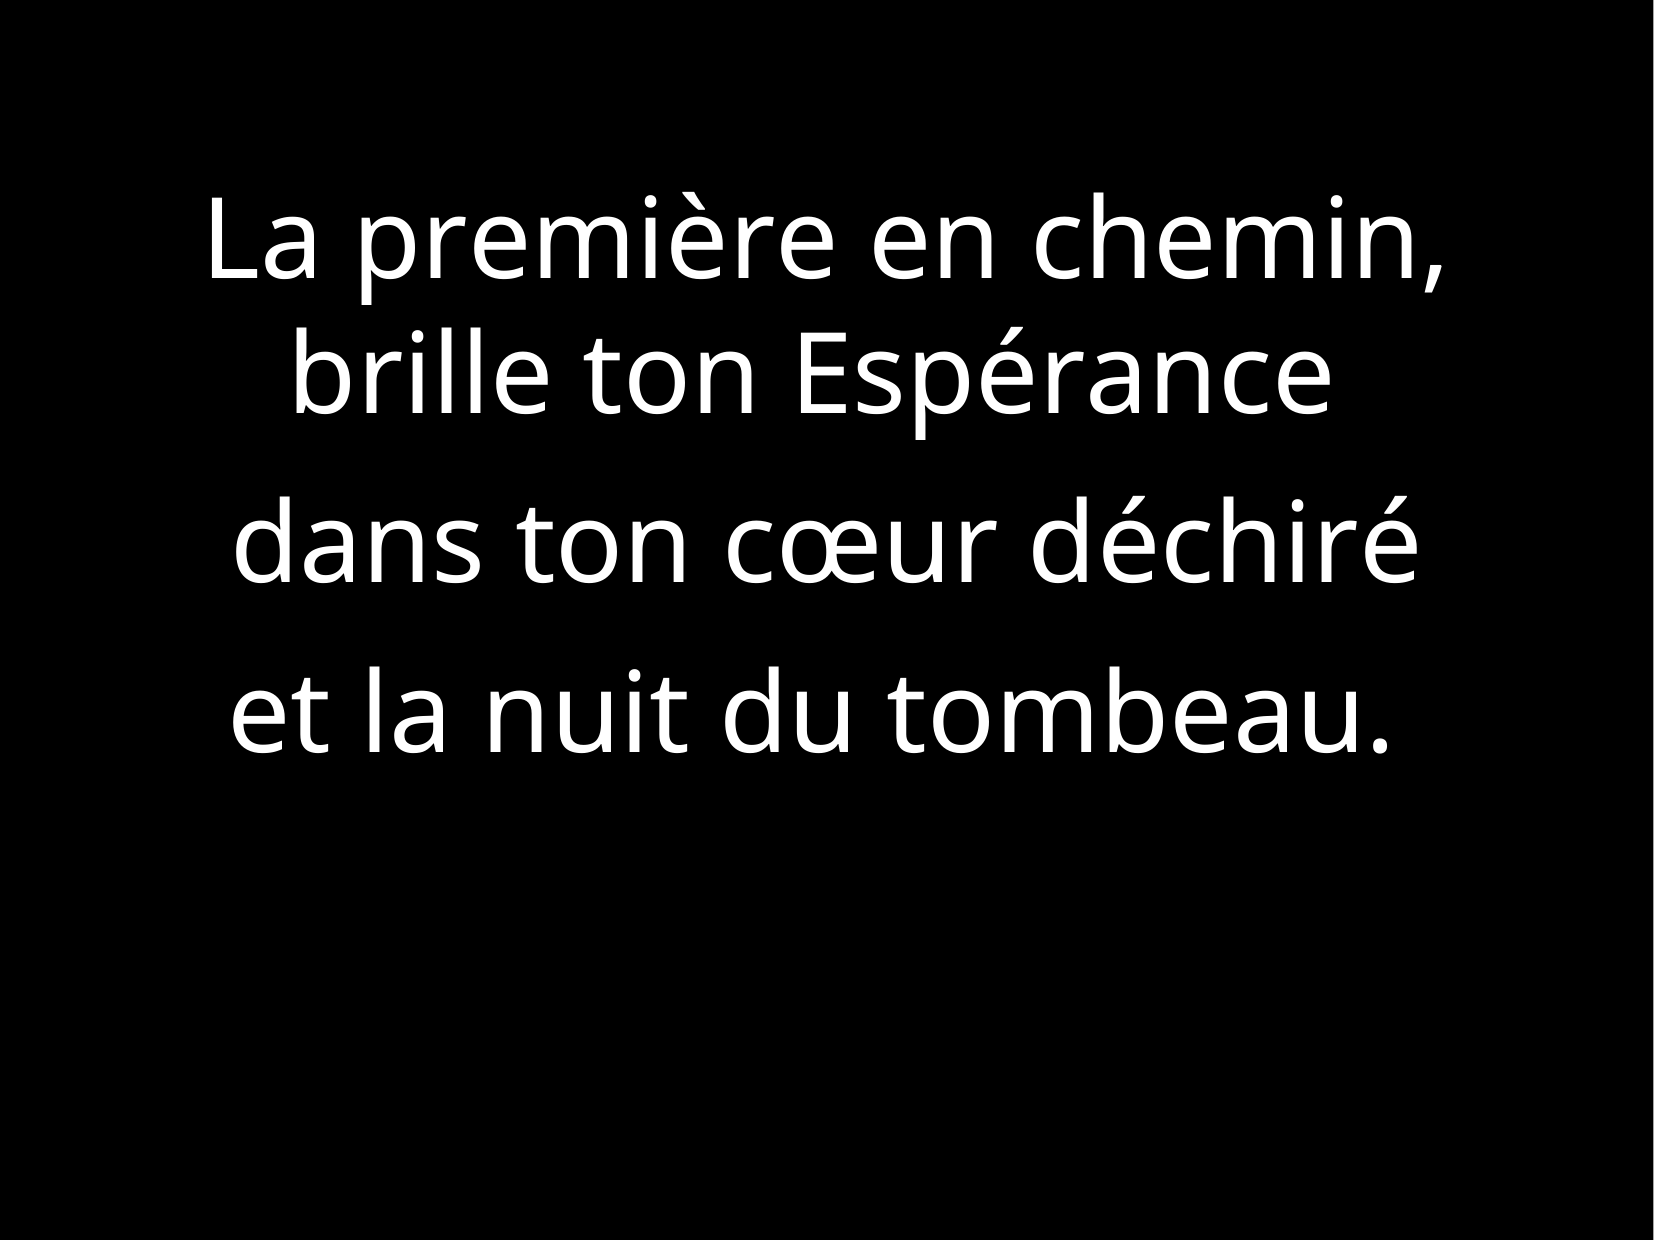

# La première en chemin, brille ton Espérance
dans ton cœur déchiré
et la nuit du tombeau.